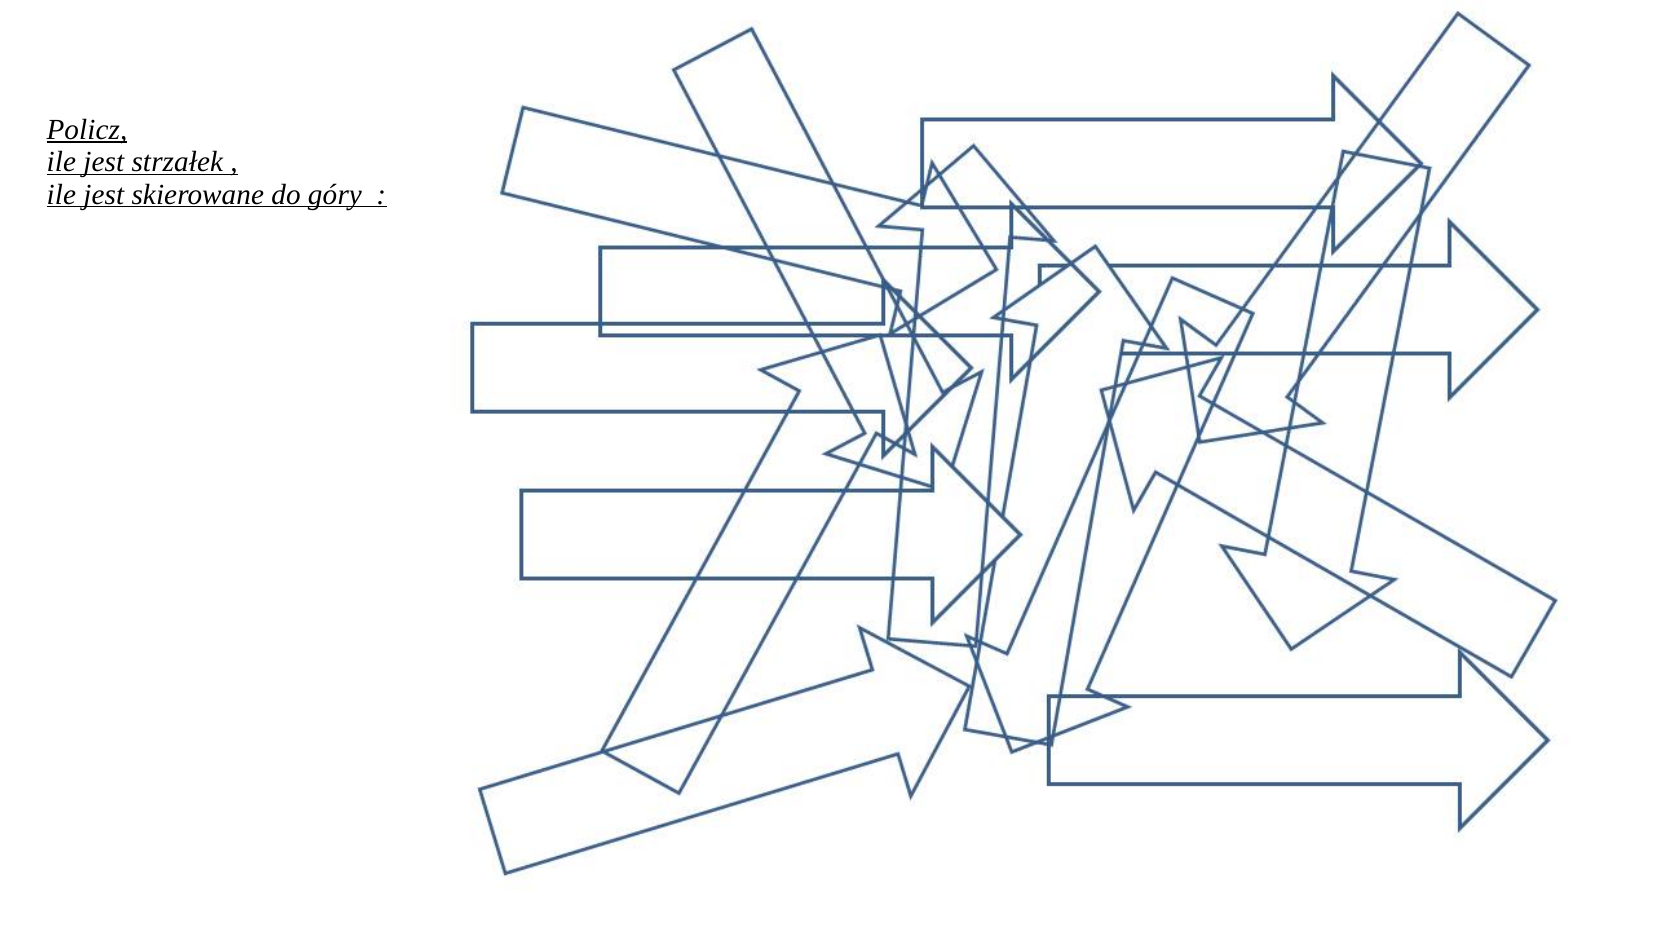

Policz,
ile jest strzałek ,
ile jest skierowane do góry :